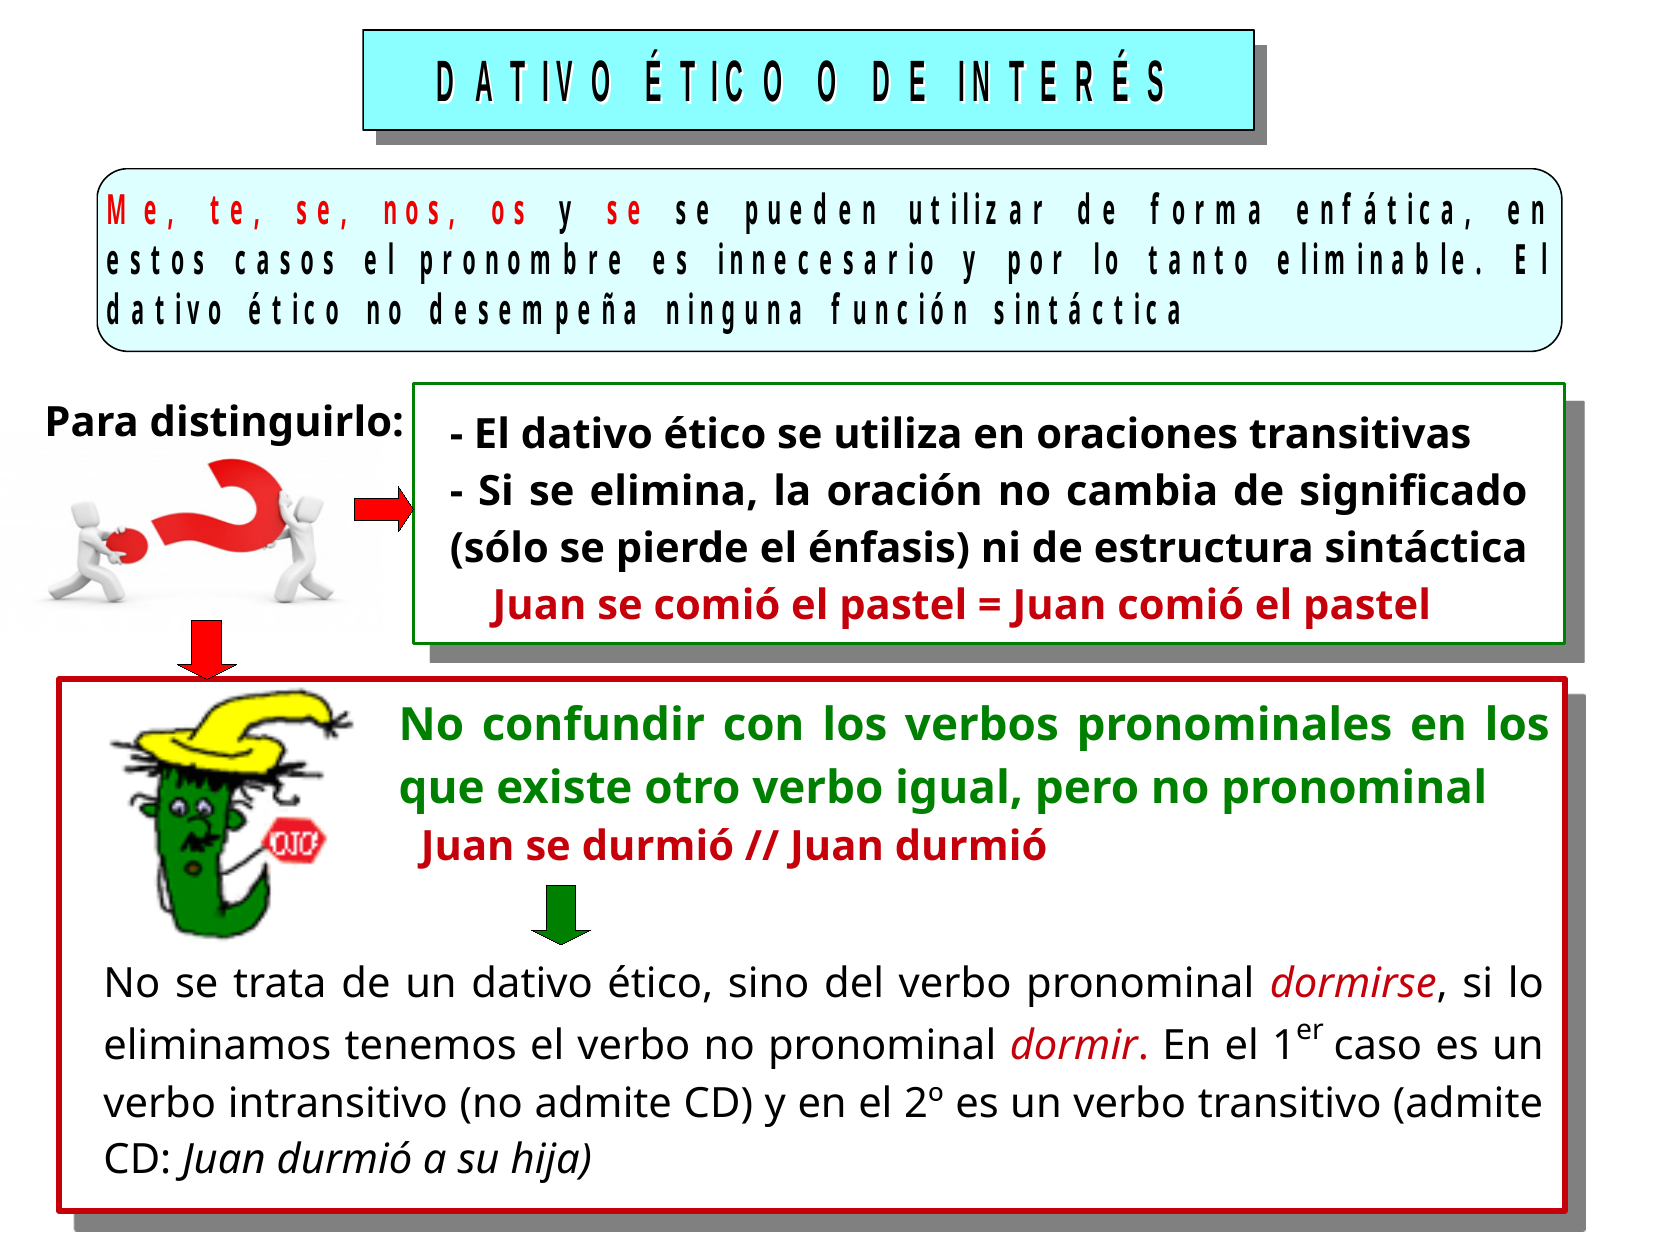

Para distinguirlo:
- El dativo ético se utiliza en oraciones transitivas
- Si se elimina, la oración no cambia de significado (sólo se pierde el énfasis) ni de estructura sintáctica
 Juan se comió el pastel = Juan comió el pastel
No confundir con los verbos pronominales en los que existe otro verbo igual, pero no pronominal
Juan se durmió // Juan durmió
No se trata de un dativo ético, sino del verbo pronominal dormirse, si lo eliminamos tenemos el verbo no pronominal dormir. En el 1er caso es un verbo intransitivo (no admite CD) y en el 2º es un verbo transitivo (admite CD: Juan durmió a su hija)